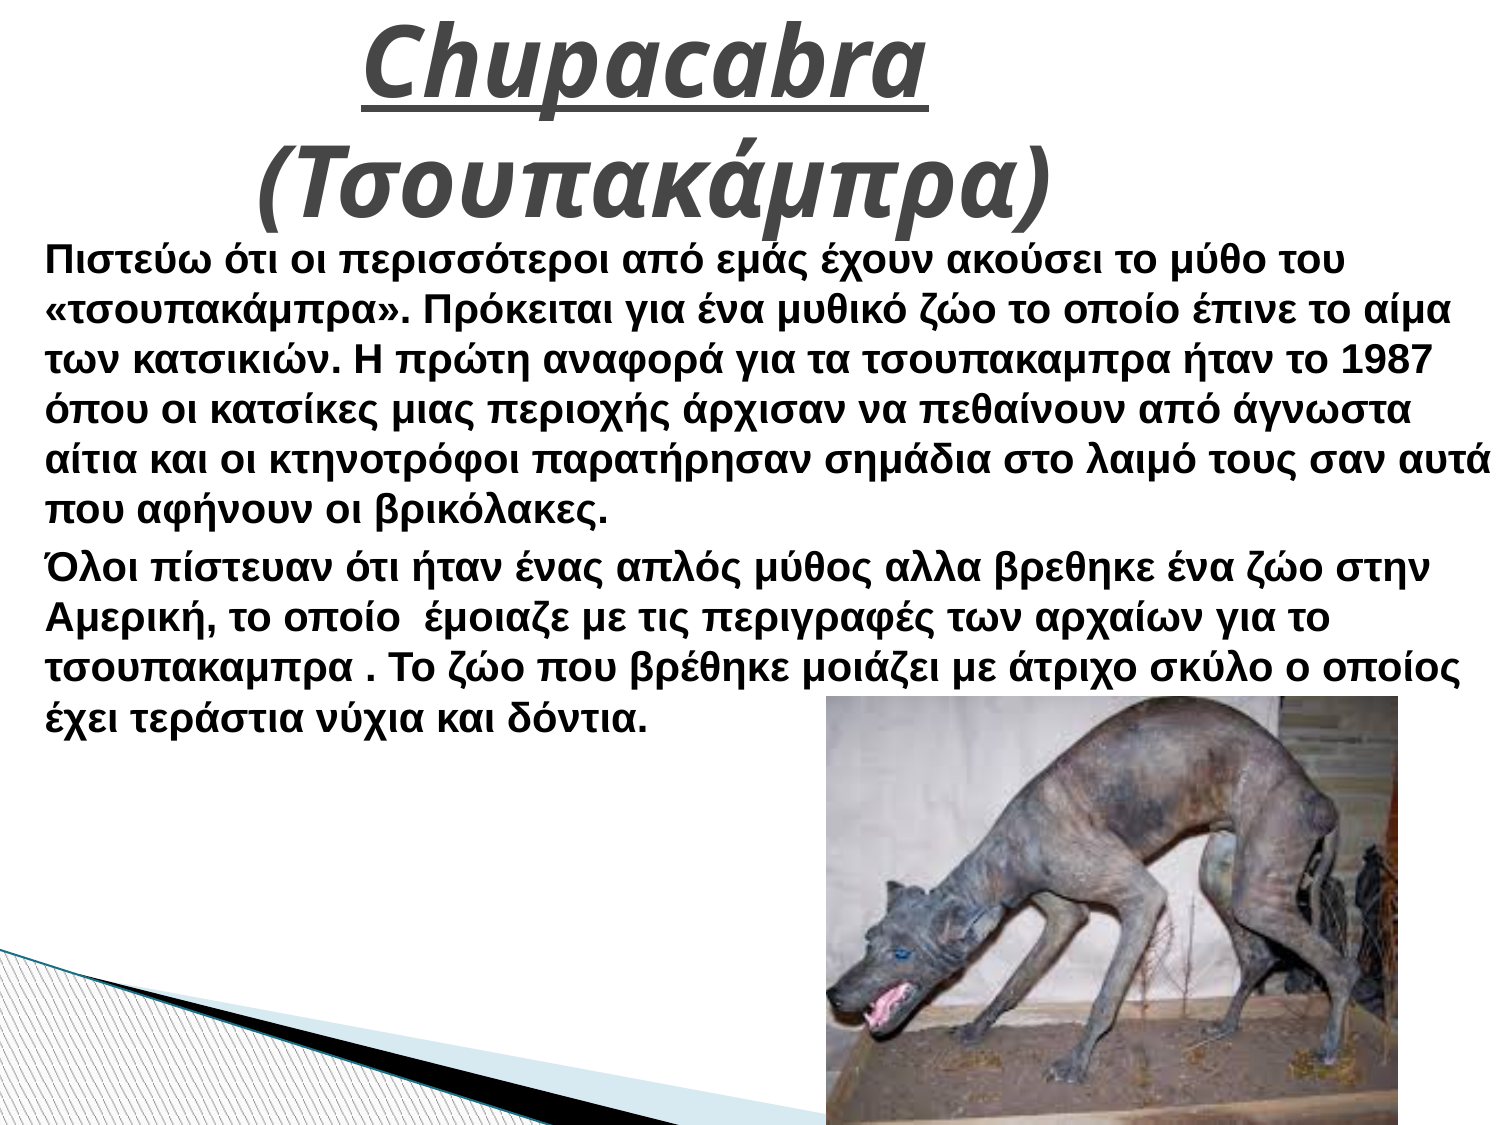

Chupacabra (Τσουπακάμπρα)
# Πιστεύω ότι οι περισσότεροι από εμάς έχουν ακούσει το μύθο του «τσουπακάμπρα». Πρόκειται για ένα μυθικό ζώο το οποίο έπινε το αίμα των κατσικιών. Η πρώτη αναφορά για τα τσουπακαμπρα ήταν το 1987 όπου οι κατσίκες μιας περιοχής άρχισαν να πεθαίνουν από άγνωστα αίτια και οι κτηνοτρόφοι παρατήρησαν σημάδια στο λαιμό τους σαν αυτά που αφήνουν οι βρικόλακες.
Όλοι πίστευαν ότι ήταν ένας απλός μύθος αλλα βρεθηκε ένα ζώο στην Αμερική, το οποίο έμοιαζε με τις περιγραφές των αρχαίων για το τσουπακαμπρα . Το ζώο που βρέθηκε μοιάζει με άτριχο σκύλο ο οποίος έχει τεράστια νύχια και δόντια.